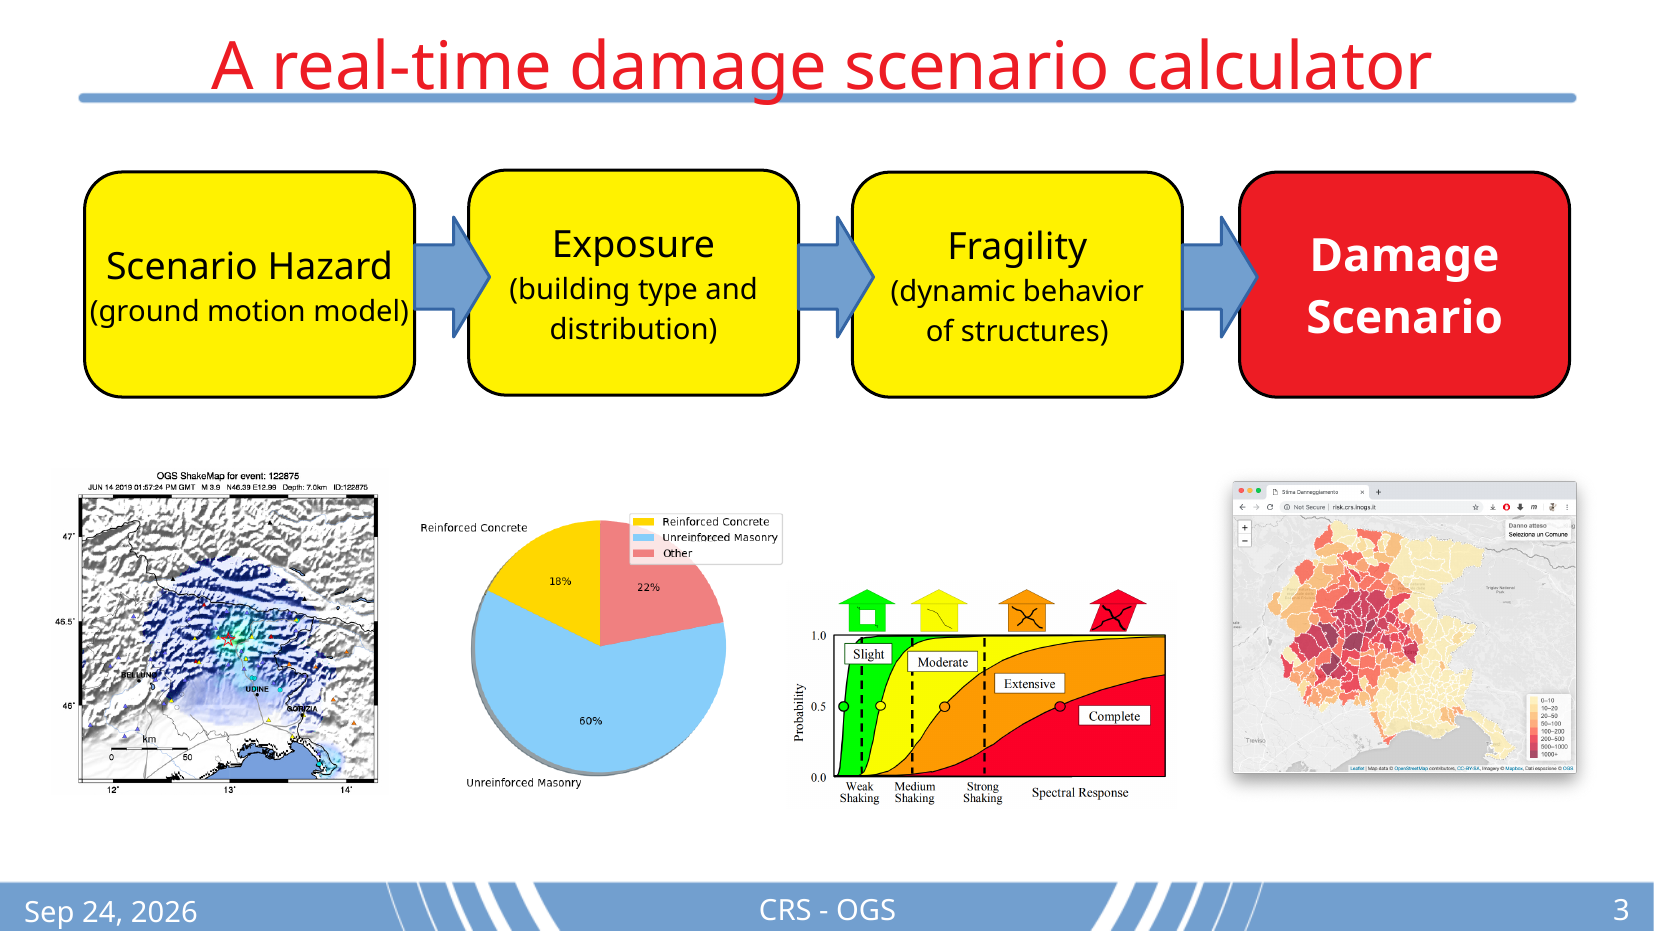

# A real-time damage scenario calculator
Exposure
(building type and
distribution)
Scenario Hazard
(ground motion model)
Fragility
(dynamic behavior
of structures)
Damage
Scenario
CRS - OGS
3